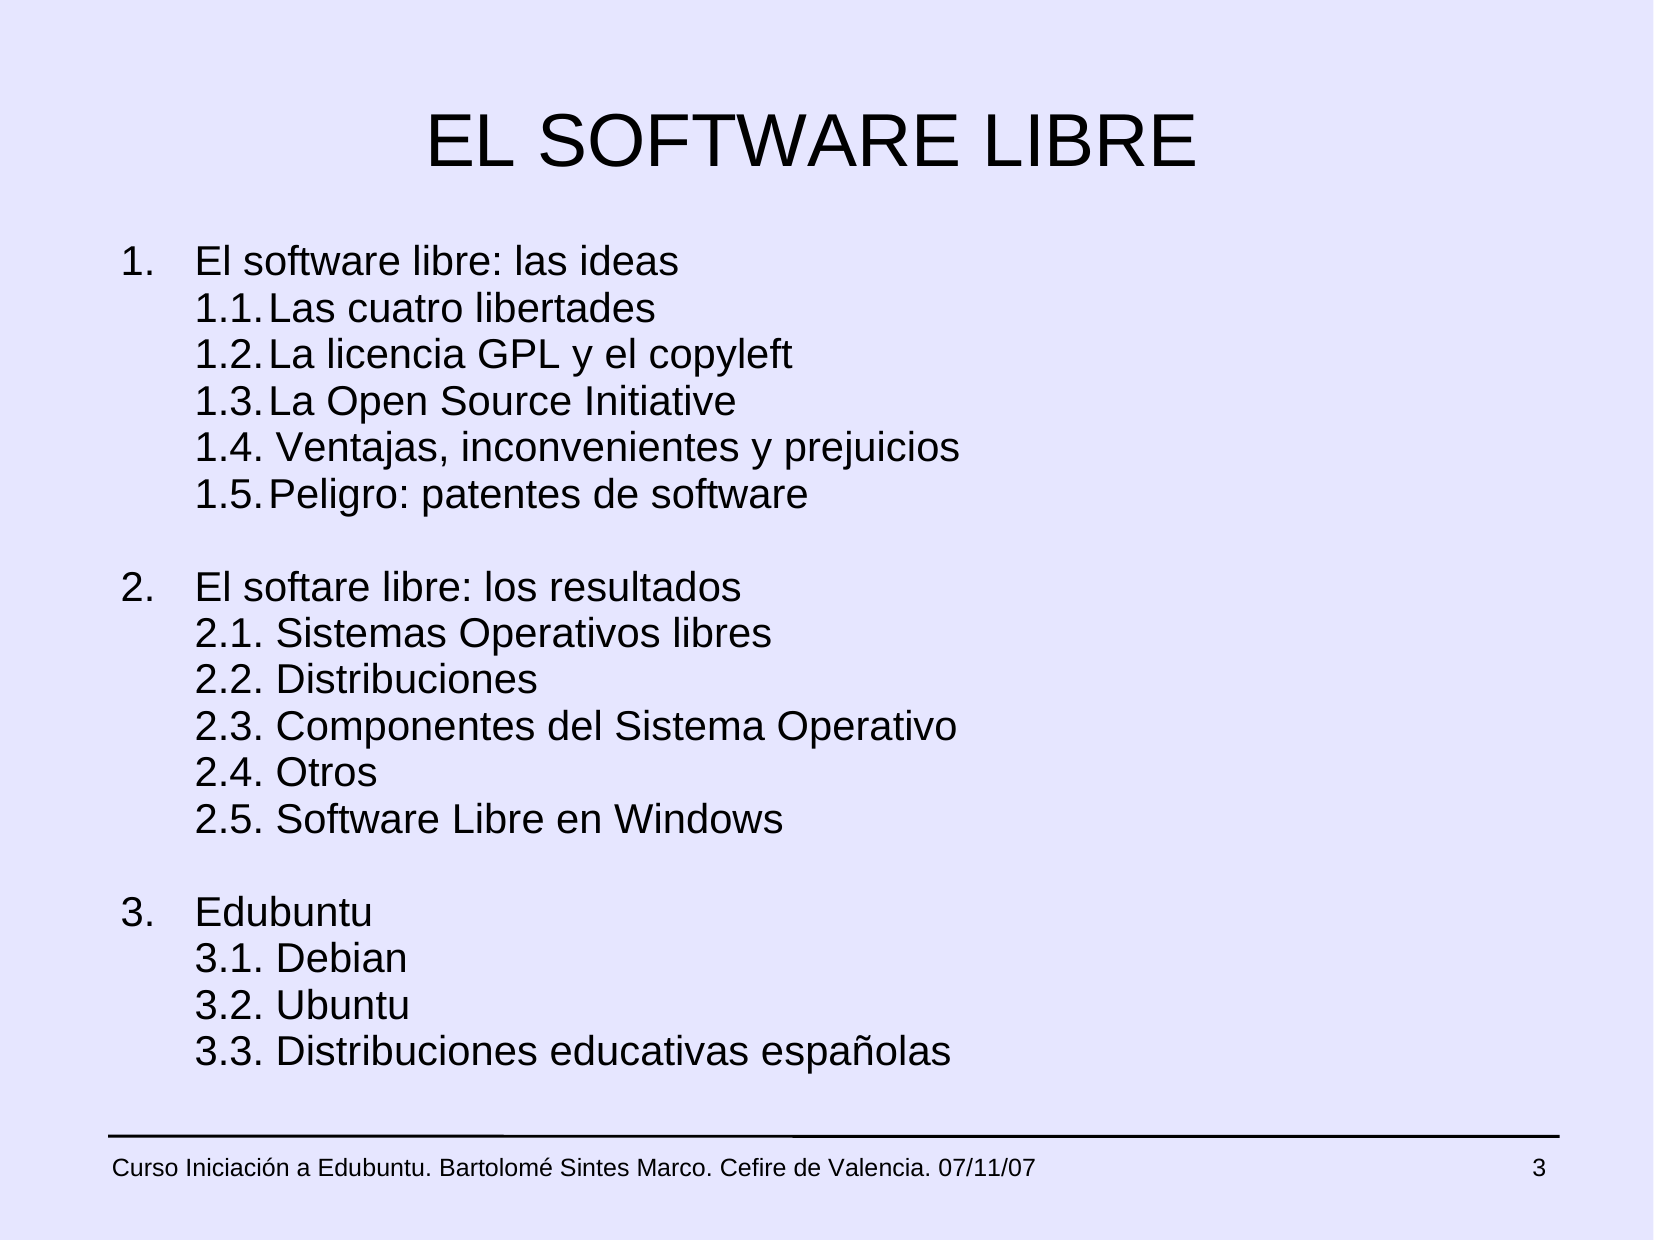

EL SOFTWARE LIBRE
1.	El software libre: las ideas
	1.1.	Las cuatro libertades
	1.2.	La licencia GPL y el copyleft
	1.3.	La Open Source Initiative
	1.4. Ventajas, inconvenientes y prejuicios
	1.5.	Peligro: patentes de software
2.	El softare libre: los resultados
	2.1. Sistemas Operativos libres
	2.2. Distribuciones
	2.3. Componentes del Sistema Operativo
	2.4. Otros
	2.5. Software Libre en Windows
3.	Edubuntu
	3.1. Debian
	3.2. Ubuntu
	3.3. Distribuciones educativas españolas